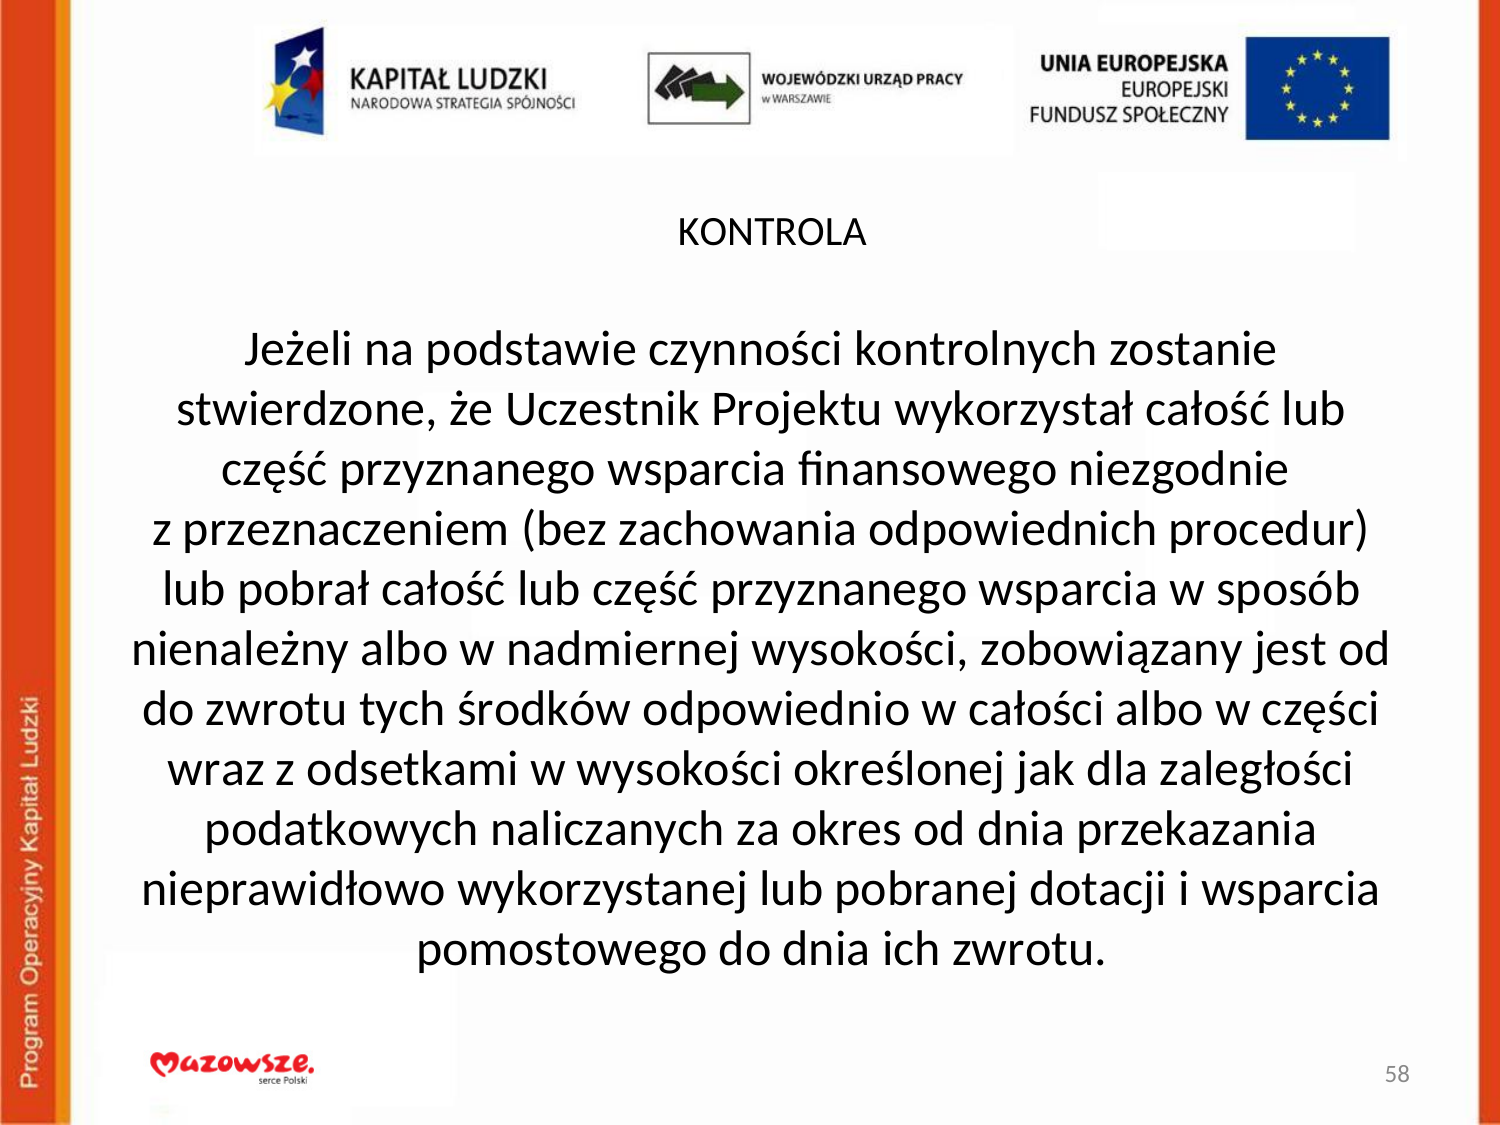

KONTROLA
# Jeżeli na podstawie czynności kontrolnych zostanie stwierdzone, że Uczestnik Projektu wykorzystał całość lub część przyznanego wsparcia finansowego niezgodnie z przeznaczeniem (bez zachowania odpowiednich procedur) lub pobrał całość lub część przyznanego wsparcia w sposób nienależny albo w nadmiernej wysokości, zobowiązany jest od do zwrotu tych środków odpowiednio w całości albo w części wraz z odsetkami w wysokości określonej jak dla zaległości podatkowych naliczanych za okres od dnia przekazania nieprawidłowo wykorzystanej lub pobranej dotacji i wsparcia pomostowego do dnia ich zwrotu.